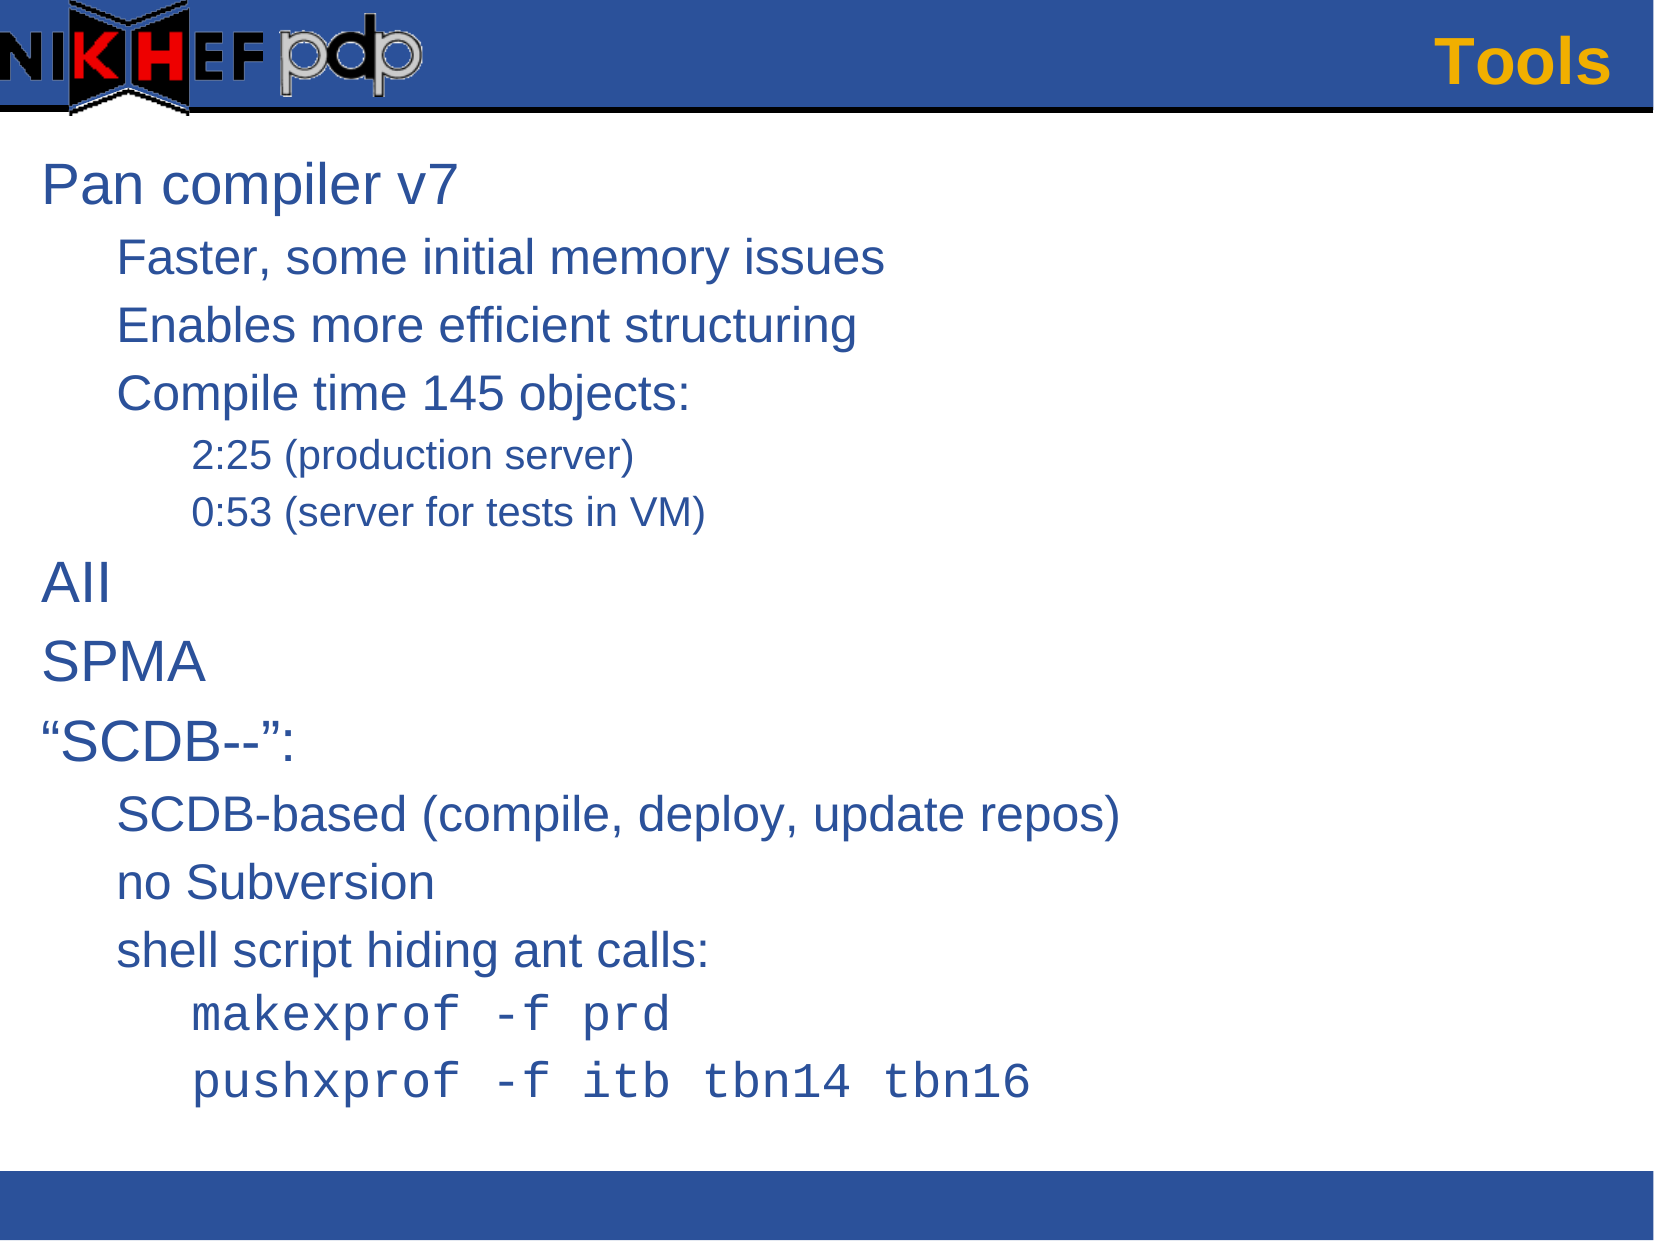

# Tools
Pan compiler v7
Faster, some initial memory issues
Enables more efficient structuring
Compile time 145 objects:
2:25 (production server)
0:53 (server for tests in VM)
AII
SPMA
“SCDB--”:
SCDB-based (compile, deploy, update repos)
no Subversion
shell script hiding ant calls:
makexprof -f prd
pushxprof -f itb tbn14 tbn16